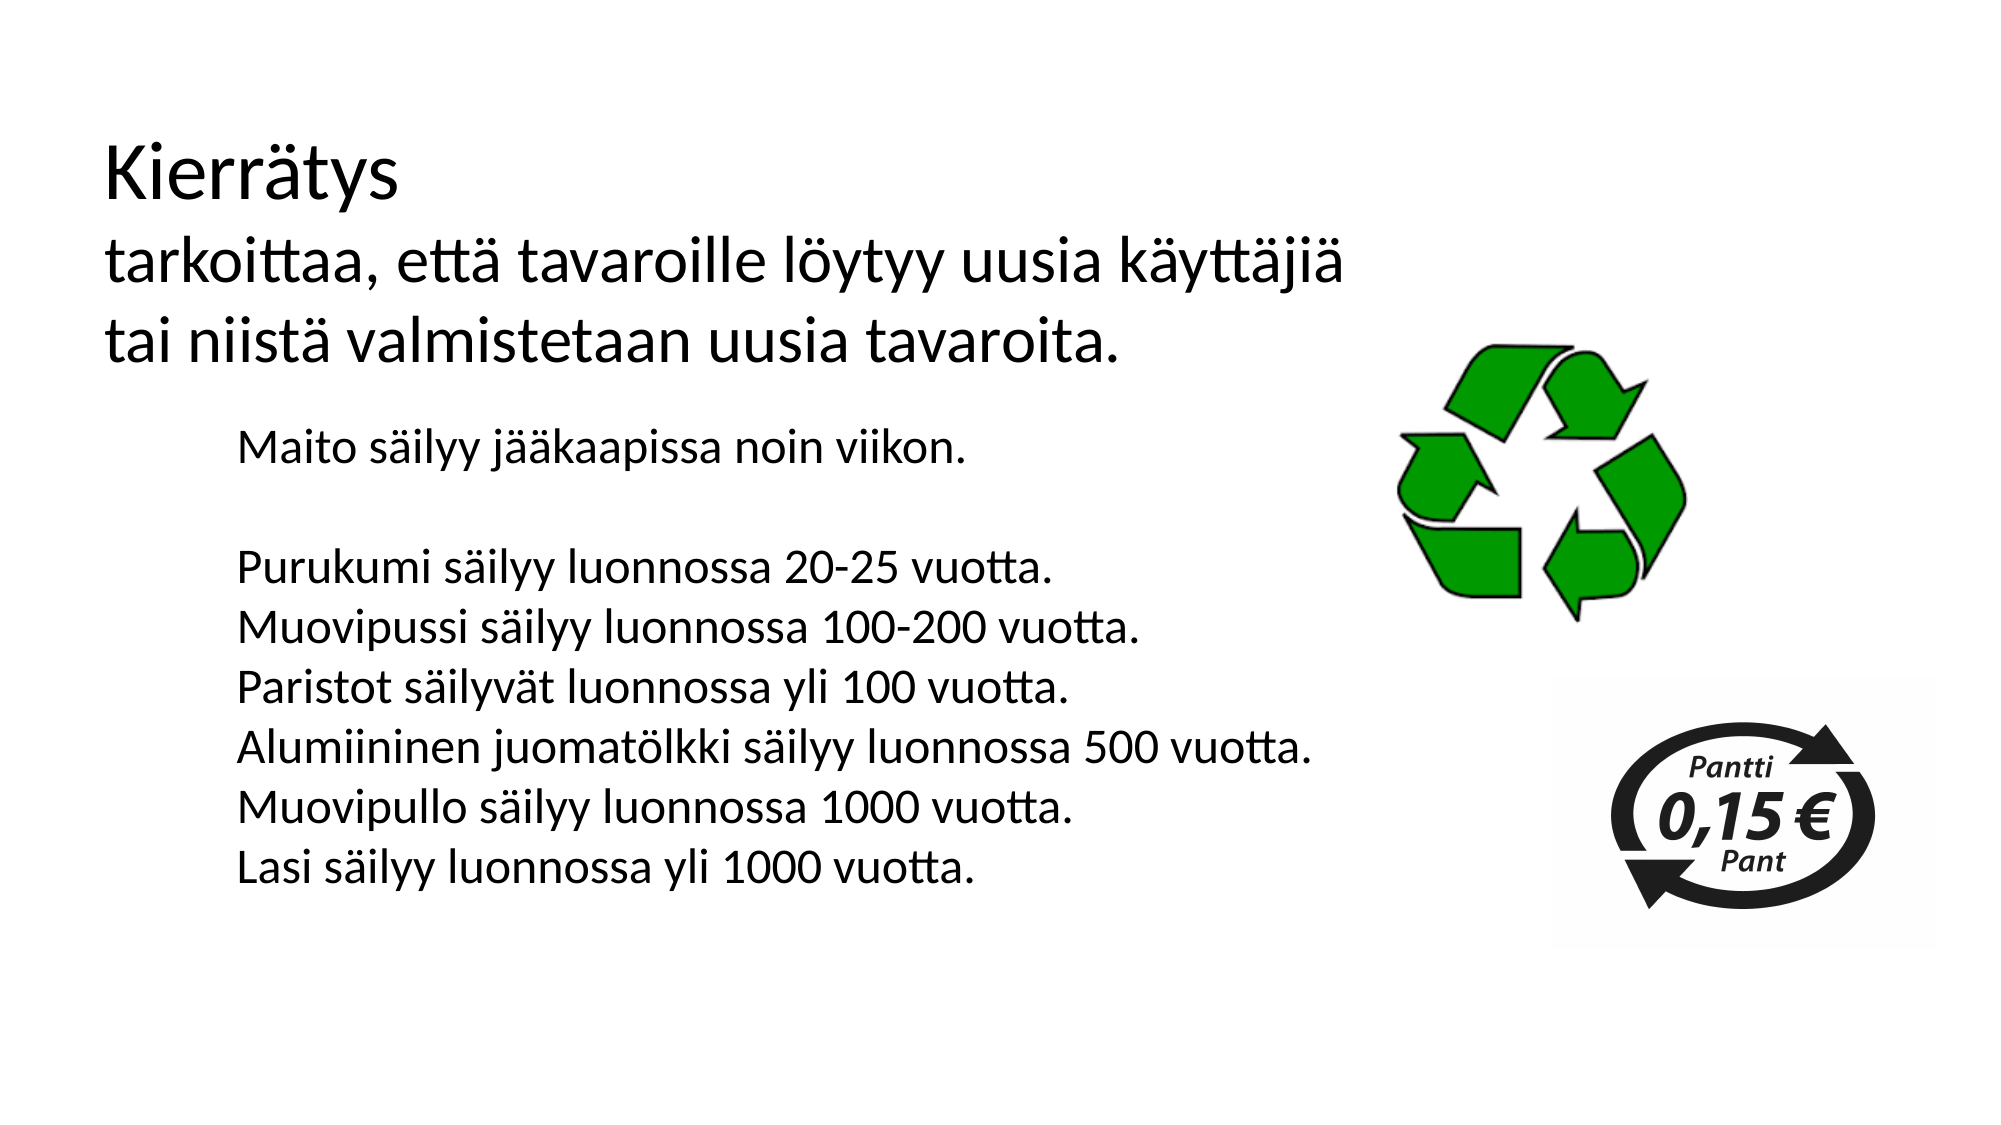

Kierrätys
tarkoittaa, että tavaroille löytyy uusia käyttäjiä
tai niistä valmistetaan uusia tavaroita.
Maito säilyy jääkaapissa noin viikon.
Purukumi säilyy luonnossa 20-25 vuotta.
Muovipussi säilyy luonnossa 100-200 vuotta.
Paristot säilyvät luonnossa yli 100 vuotta.
Alumiininen juomatölkki säilyy luonnossa 500 vuotta.
Muovipullo säilyy luonnossa 1000 vuotta.
Lasi säilyy luonnossa yli 1000 vuotta.